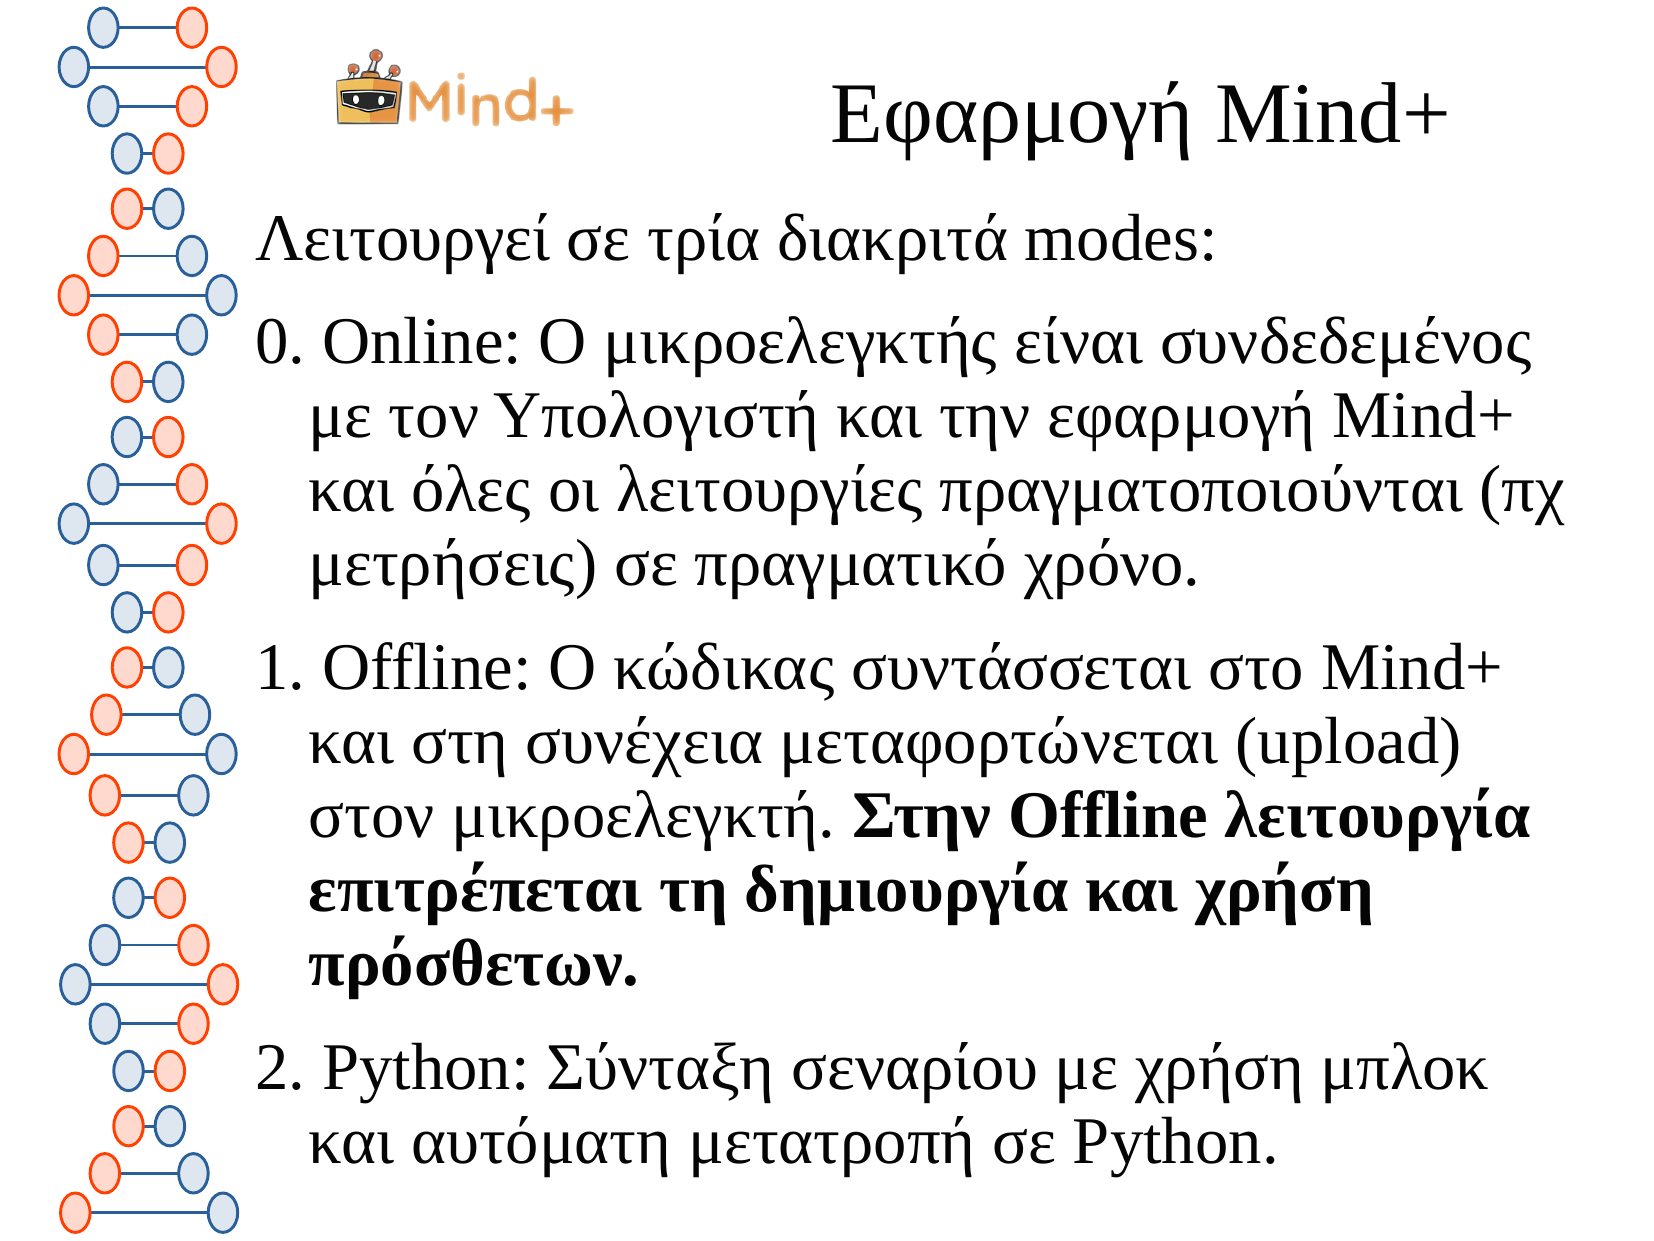

# Εφαρμογή Mind+
Λειτουργεί σε τρία διακριτά modes:
0. Online: O μικροελεγκτής είναι συνδεδεμένος με τον Υπολογιστή και την εφαρμογή Mind+ και όλες οι λειτουργίες πραγματοποιούνται (πχ μετρήσεις) σε πραγματικό χρόνο.
1. Offline: Ο κώδικας συντάσσεται στο Mind+ και στη συνέχεια μεταφορτώνεται (upload) στον μικροελεγκτή. Στην Offline λειτουργία επιτρέπεται τη δημιουργία και χρήση πρόσθετων.
2. Python: Σύνταξη σεναρίου με χρήση μπλοκ και αυτόματη μετατροπή σε Python.